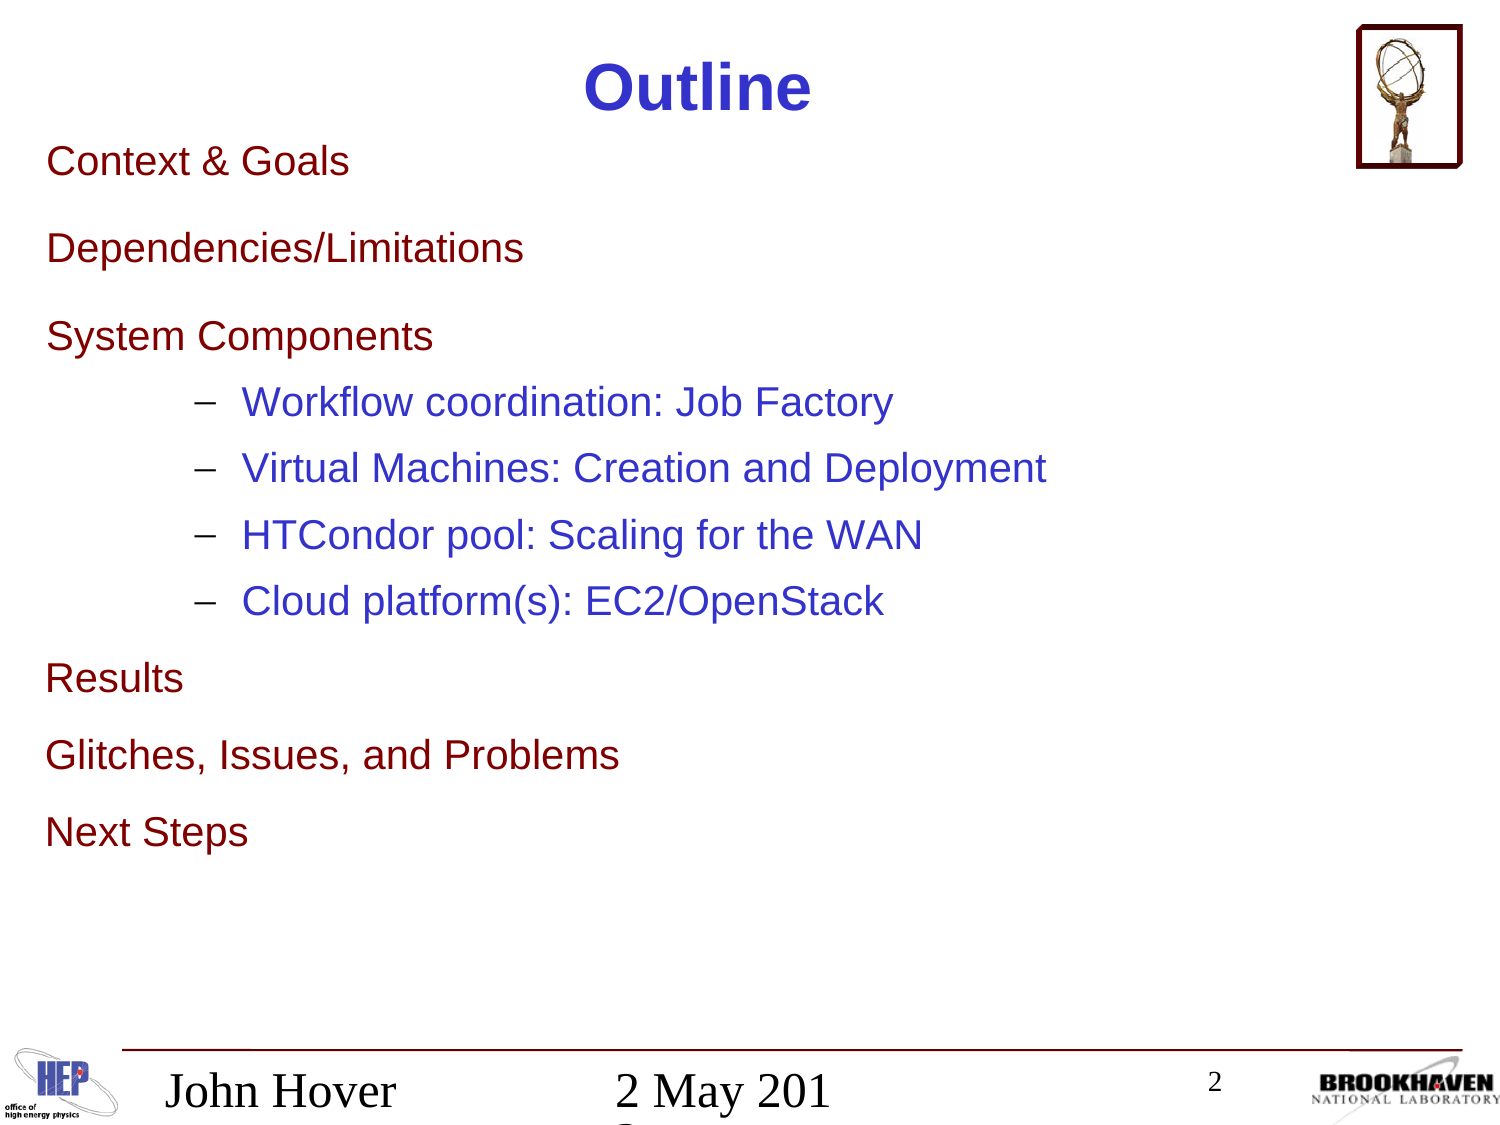

# Outline
Context & Goals
Dependencies/Limitations
System Components
Workflow coordination: Job Factory
Virtual Machines: Creation and Deployment
HTCondor pool: Scaling for the WAN
Cloud platform(s): EC2/OpenStack
Results
Glitches, Issues, and Problems
Next Steps
2 May 2013
John Hover